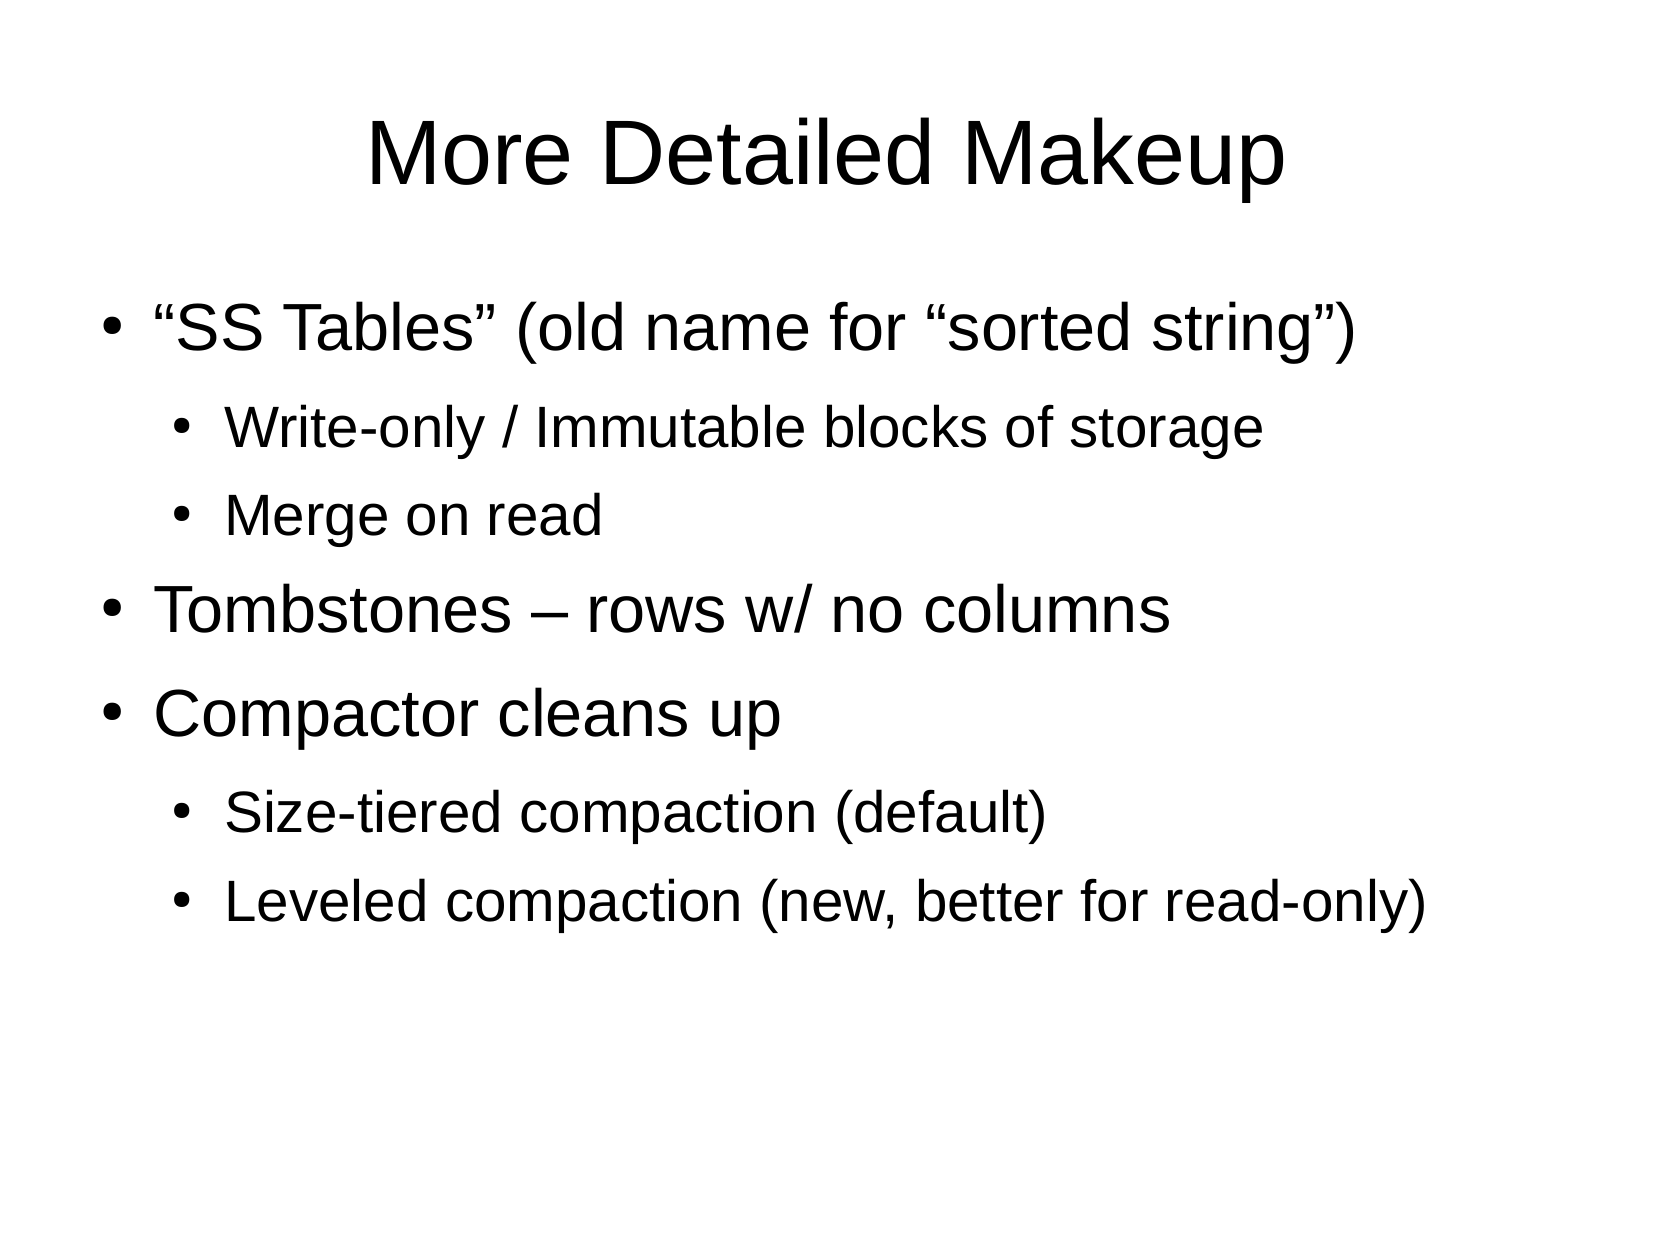

# More Detailed Makeup
“SS Tables” (old name for “sorted string”)
Write-only / Immutable blocks of storage
Merge on read
Tombstones – rows w/ no columns
Compactor cleans up
Size-tiered compaction (default)
Leveled compaction (new, better for read-only)